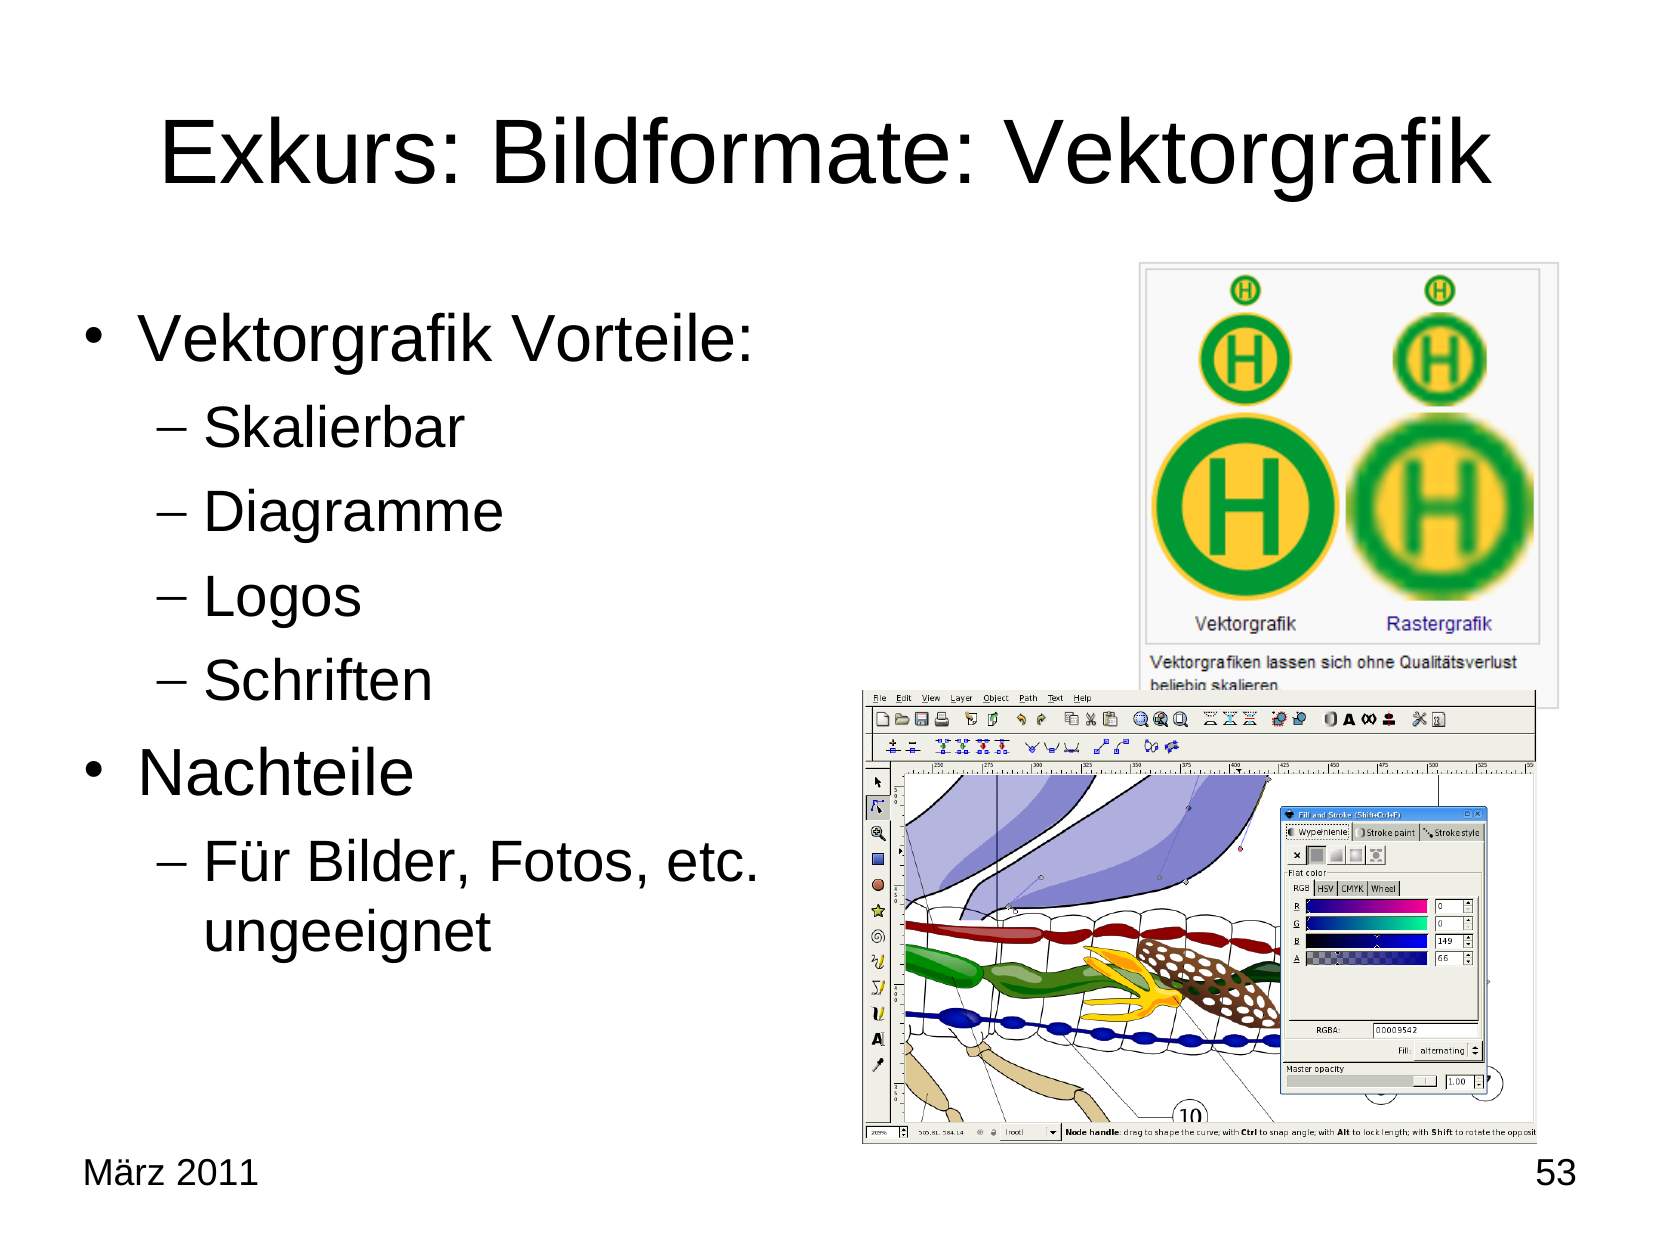

# Exkurs: Bildformate: Vektorgrafik
Vektorgrafik Vorteile:
Skalierbar
Diagramme
Logos
Schriften
Nachteile
Für Bilder, Fotos, etc. ungeeignet
März 2011
53